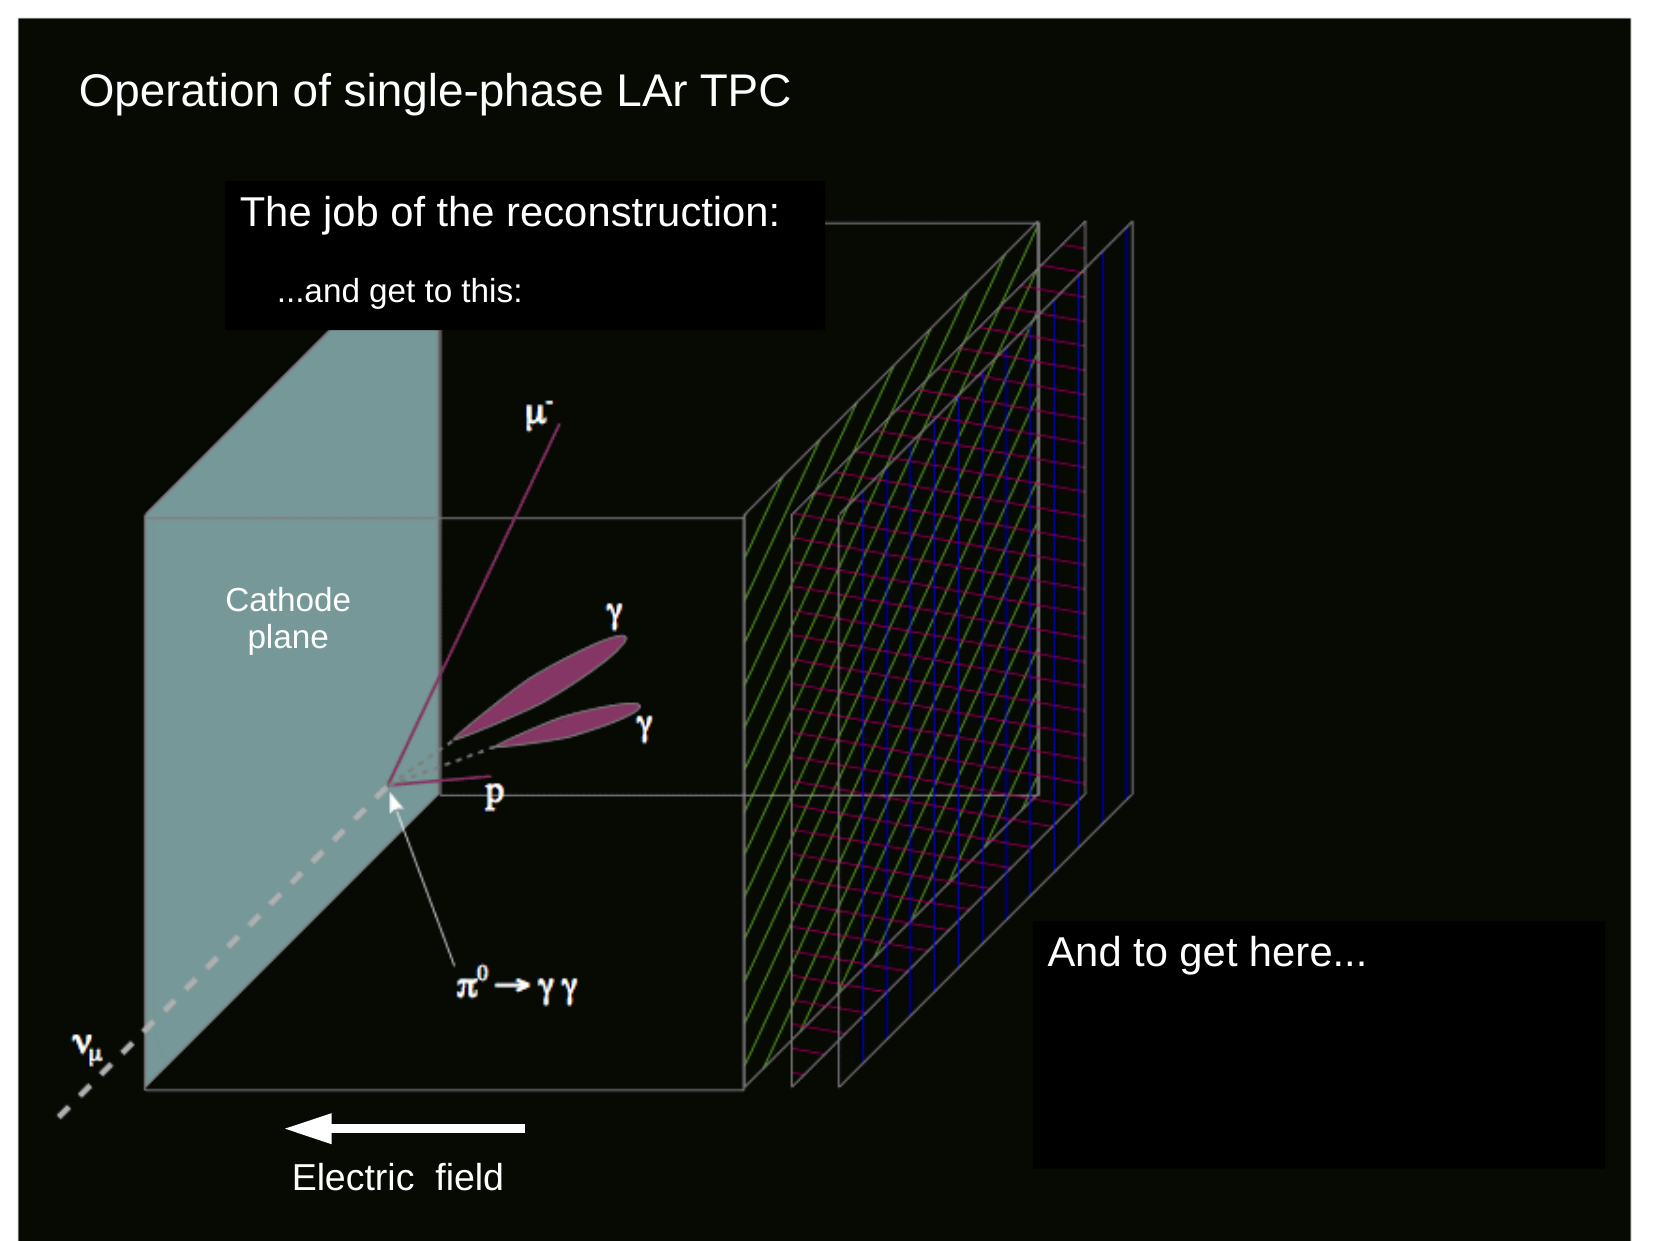

Operation of single-phase LAr TPC
The job of the reconstruction:
 ...and get to this:
LAr volume
Cathode
plane
And to get here...
Electric field
94